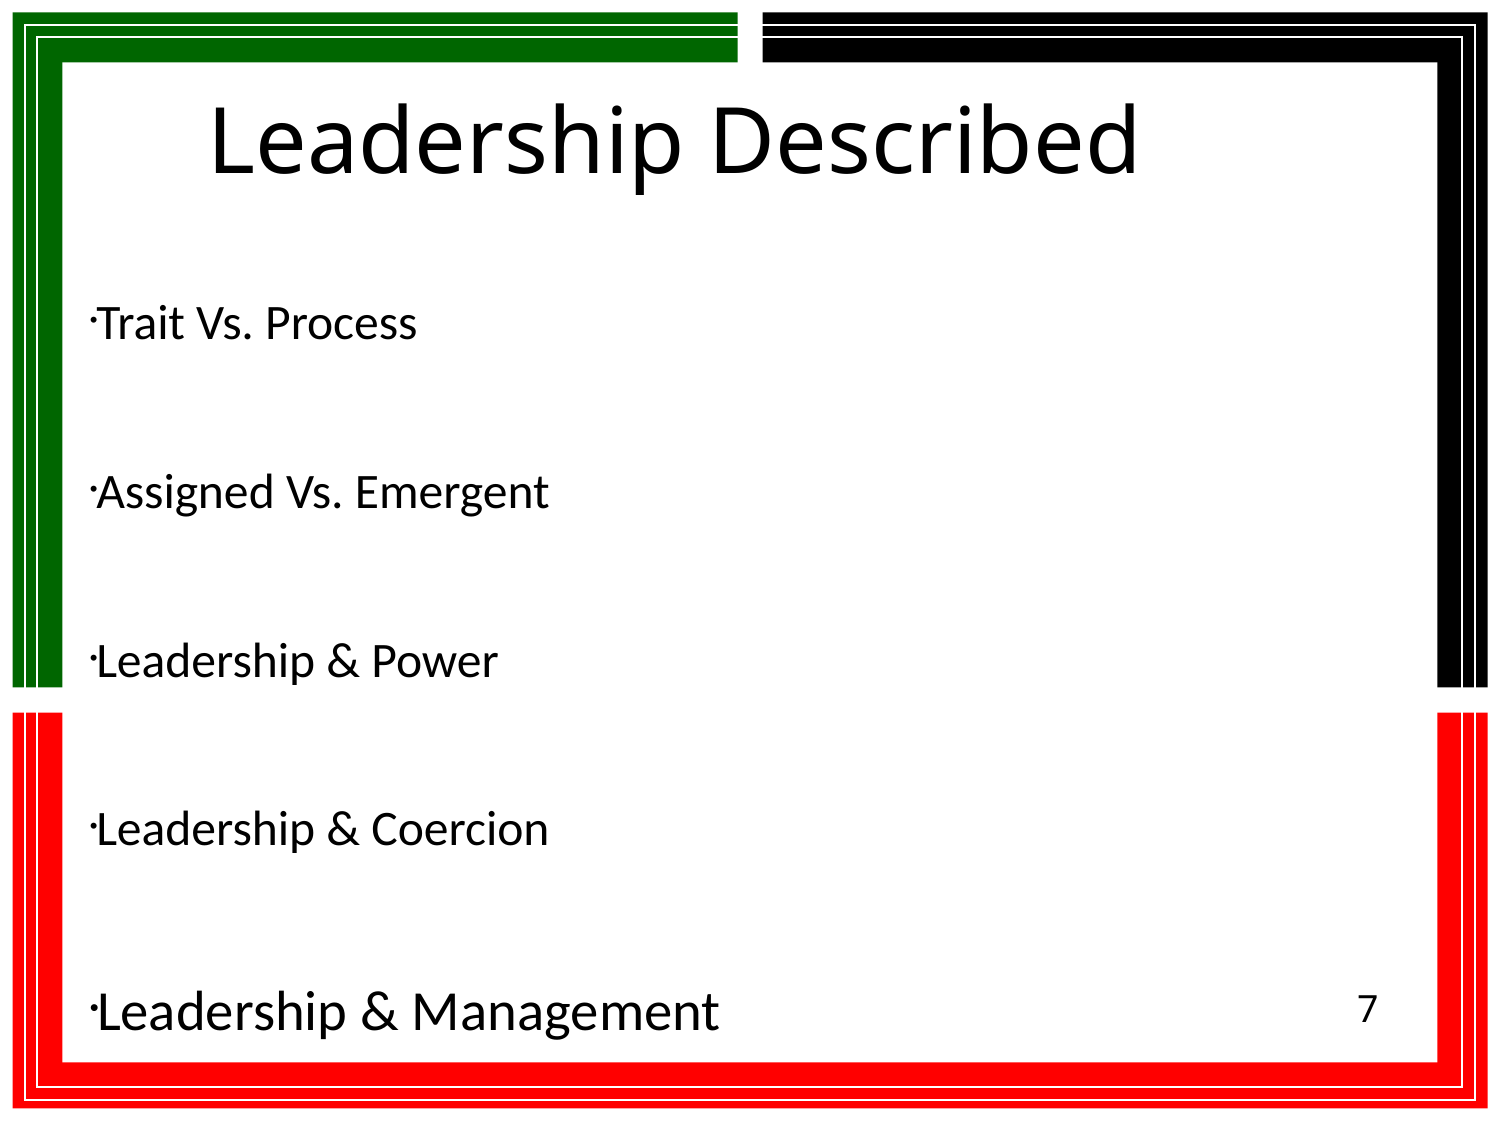

a
# Leadership Described
Trait Vs. Process
Assigned Vs. Emergent
Leadership & Power
Leadership & Coercion
Leadership & Management